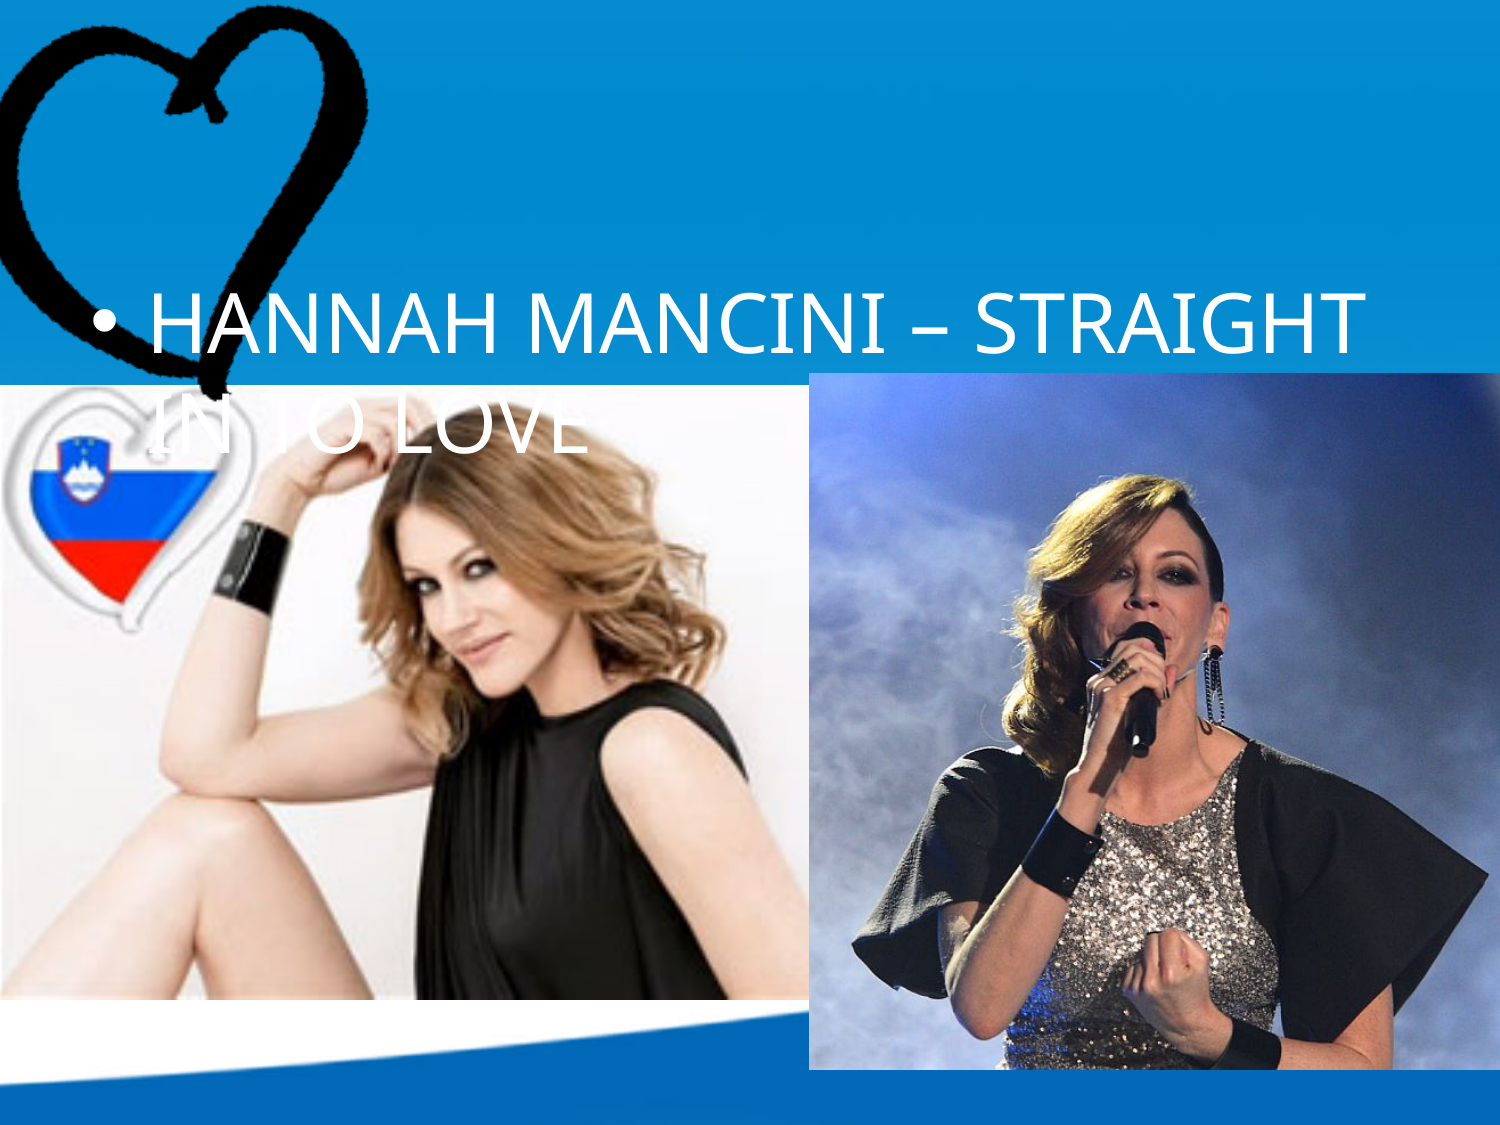

#
HANNAH MANCINI – STRAIGHT IN TO LOVE